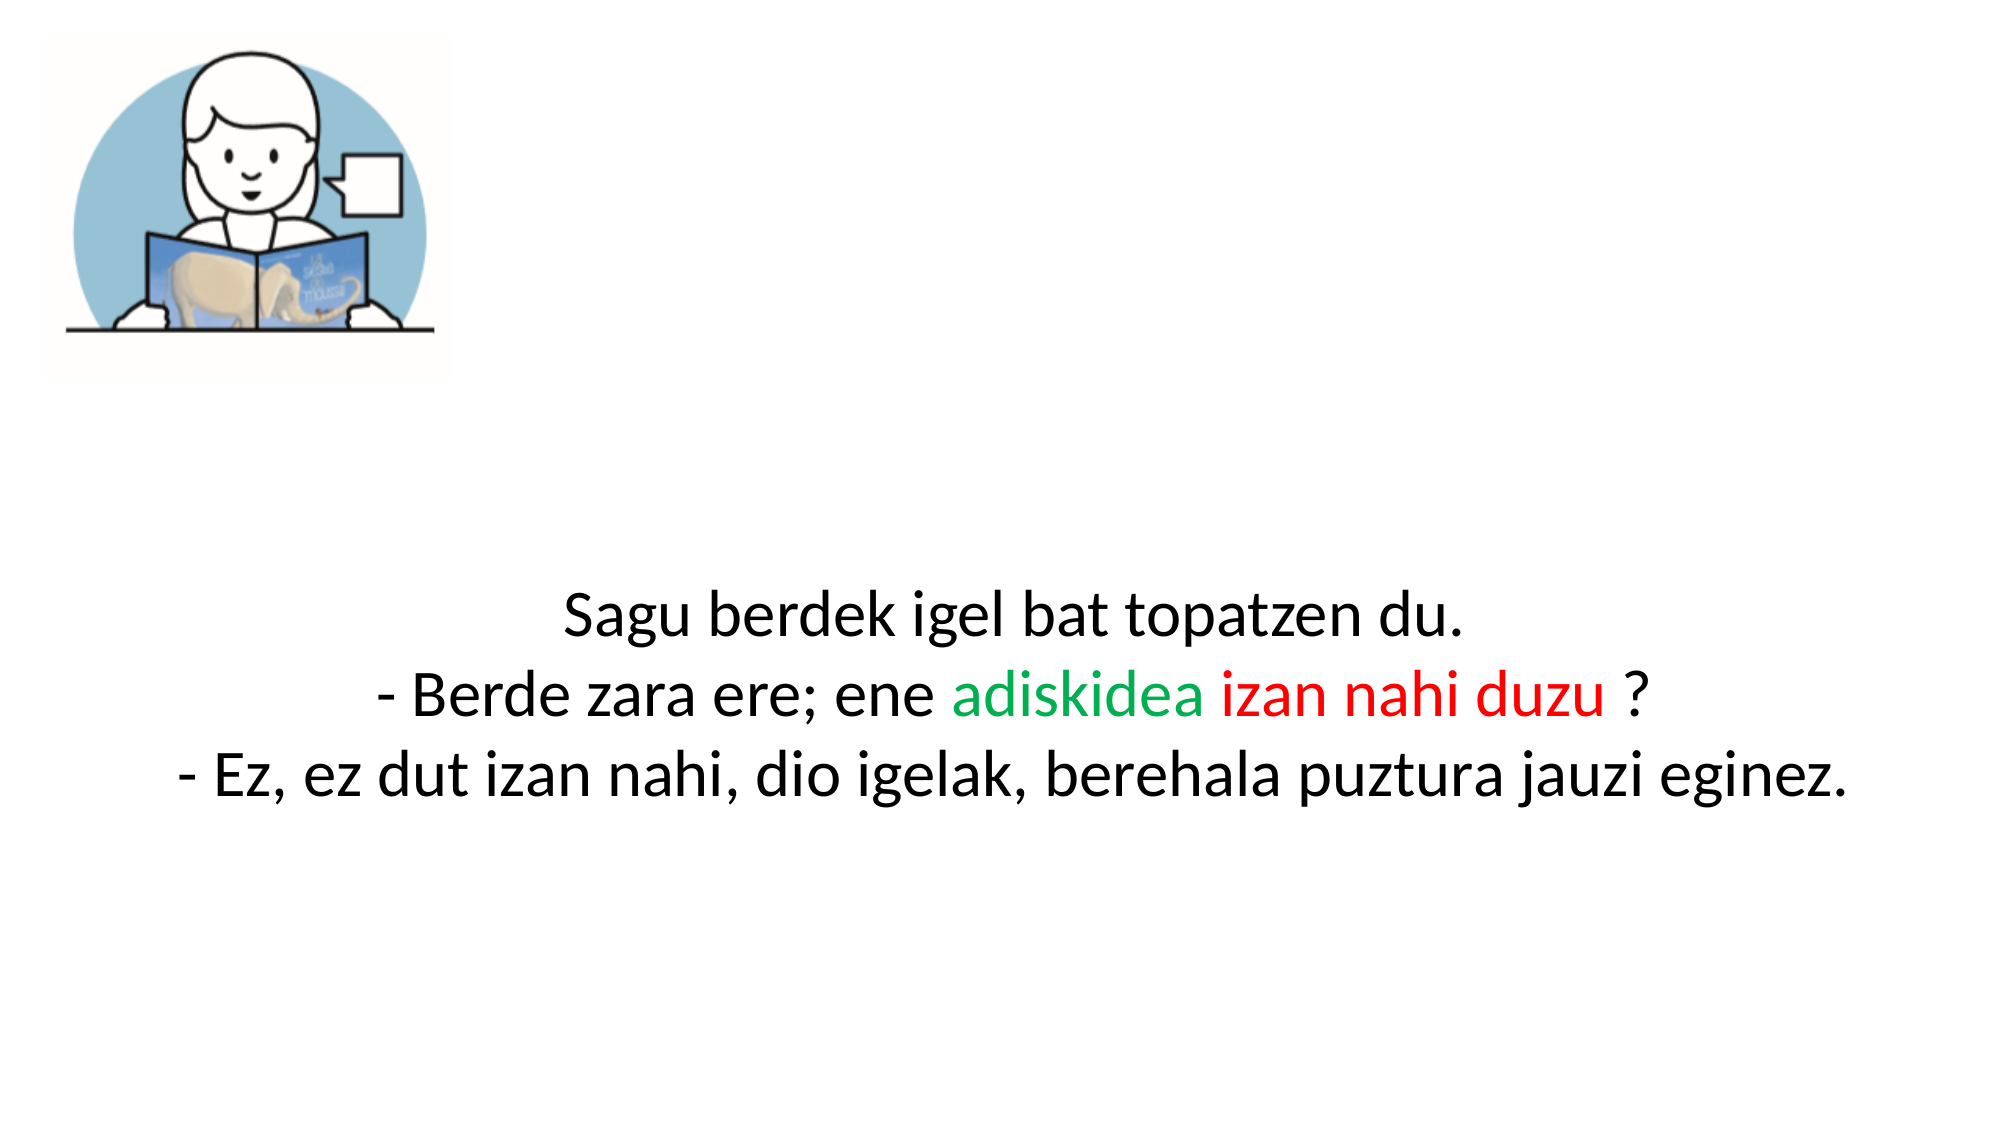

Sagu berdek igel bat topatzen du.
- Berde zara ere; ene adiskidea izan nahi duzu ?
- Ez, ez dut izan nahi, dio igelak, berehala puztura jauzi eginez.